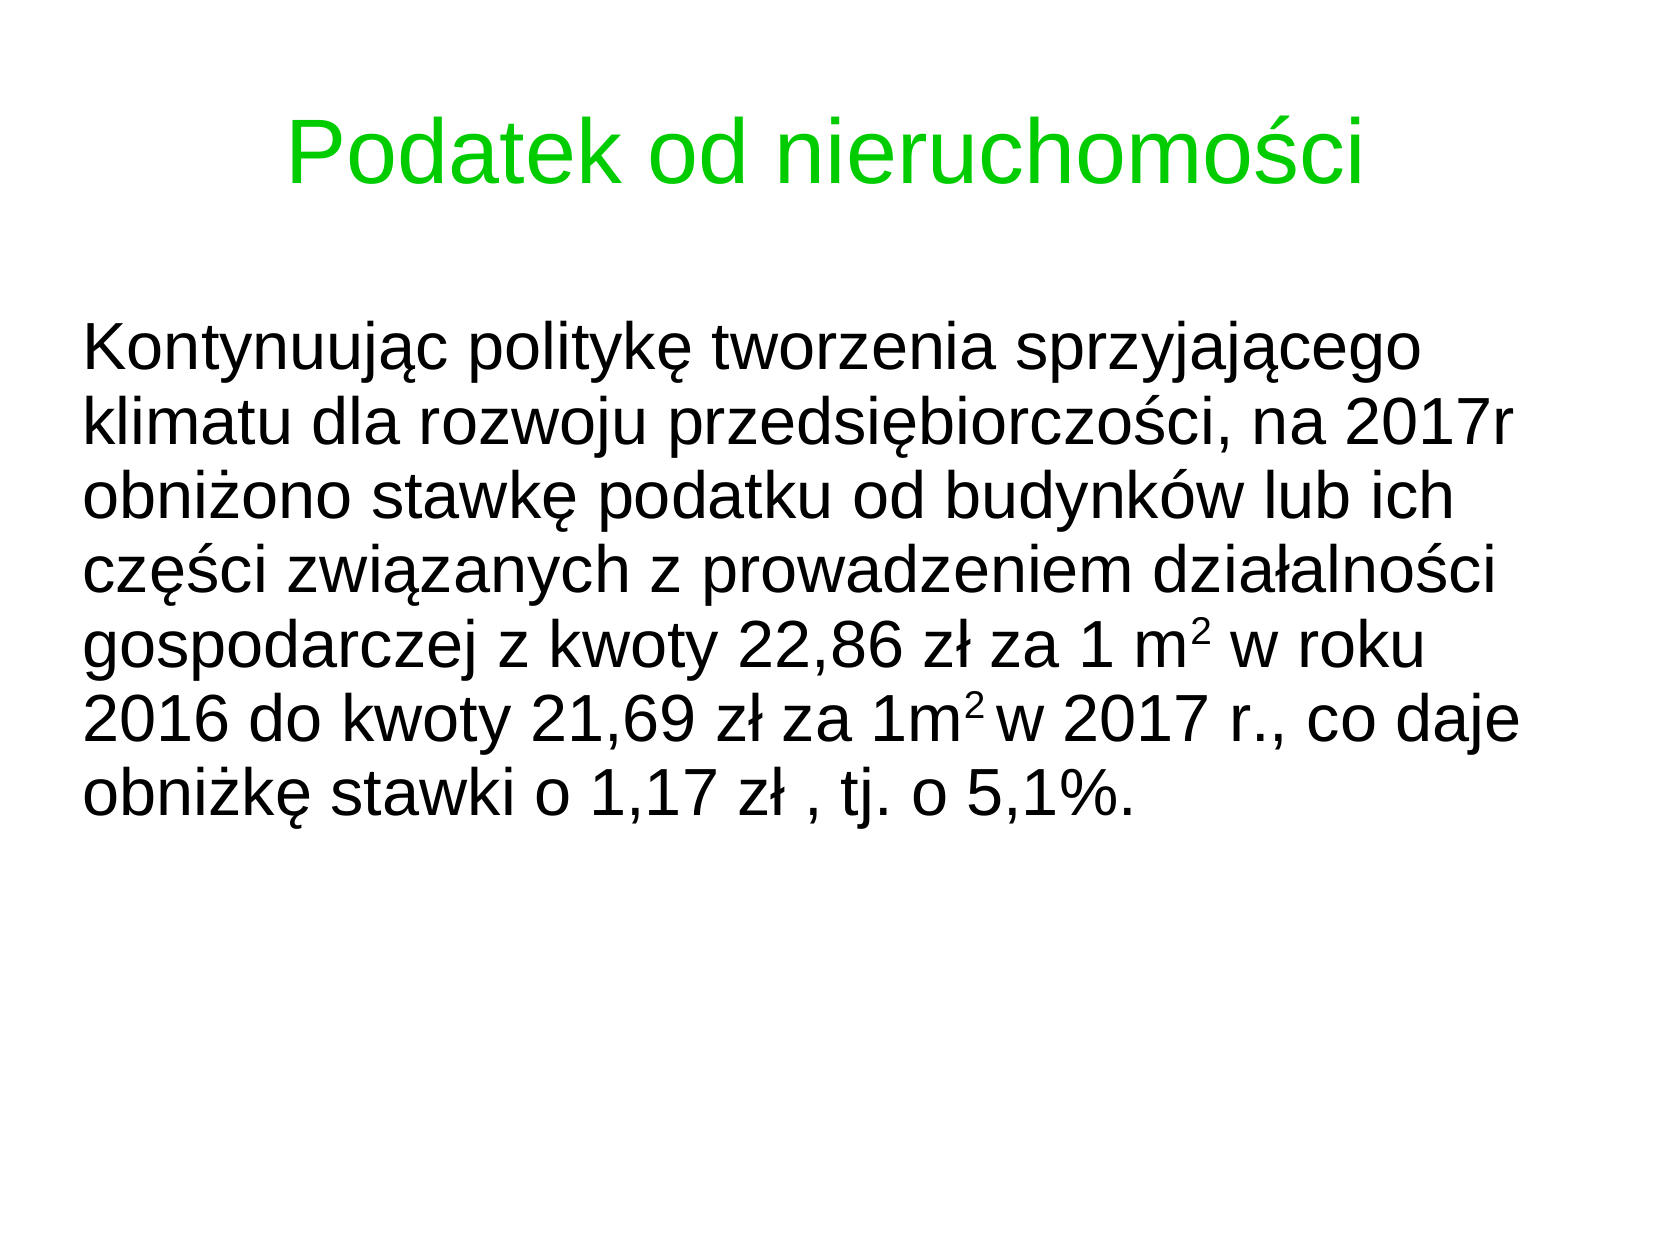

# Podatek od nieruchomości
Kontynuując politykę tworzenia sprzyjającego klimatu dla rozwoju przedsiębiorczości, na 2017r obniżono stawkę podatku od budynków lub ich części związanych z prowadzeniem działalności gospodarczej z kwoty 22,86 zł za 1 m2 w roku 2016 do kwoty 21,69 zł za 1m2 w 2017 r., co daje obniżkę stawki o 1,17 zł , tj. o 5,1%.